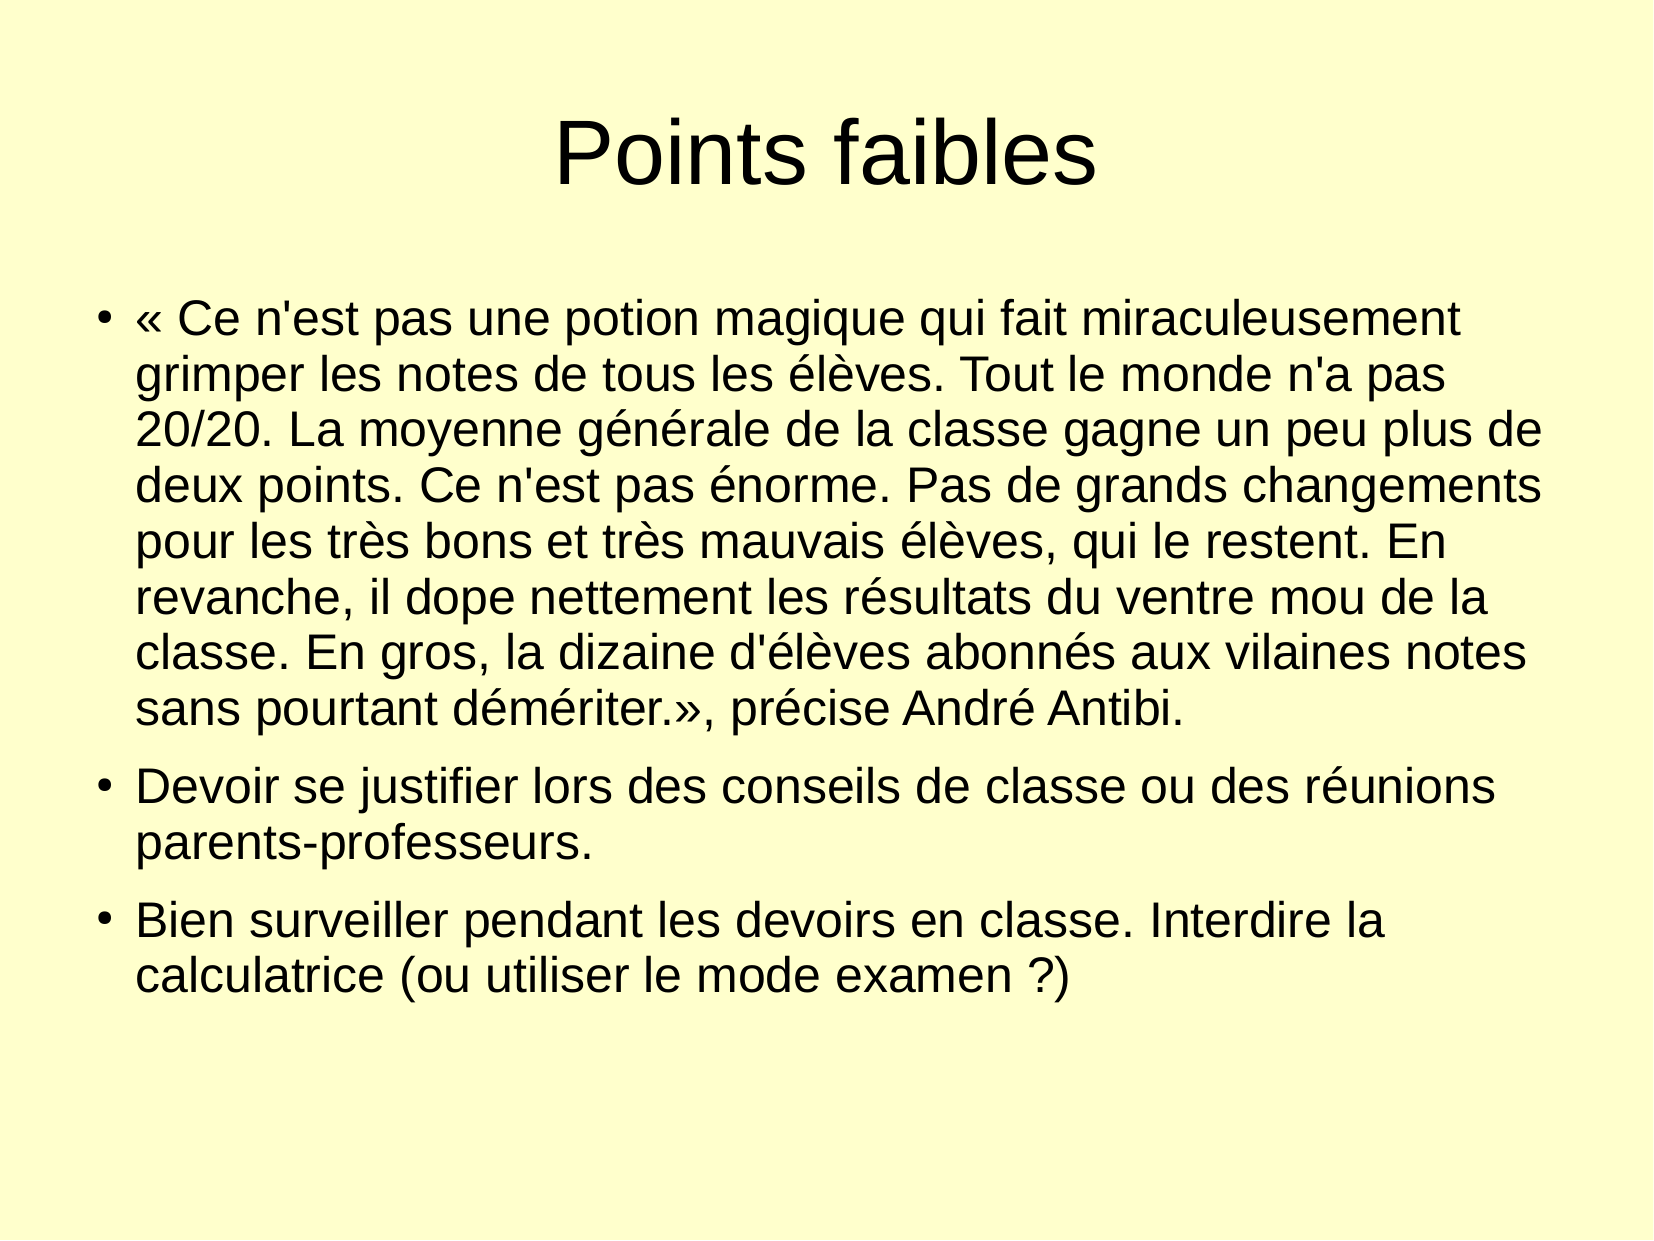

# Points faibles
« Ce n'est pas une potion magique qui fait miraculeusement grimper les notes de tous les élèves. Tout le monde n'a pas 20/20. La moyenne générale de la classe gagne un peu plus de deux points. Ce n'est pas énorme. Pas de grands changements pour les très bons et très mauvais élèves, qui le restent. En revanche, il dope nettement les résultats du ventre mou de la classe. En gros, la dizaine d'élèves abonnés aux vilaines notes sans pourtant démériter.», précise André Antibi.
Devoir se justifier lors des conseils de classe ou des réunions parents-professeurs.
Bien surveiller pendant les devoirs en classe. Interdire la calculatrice (ou utiliser le mode examen ?)